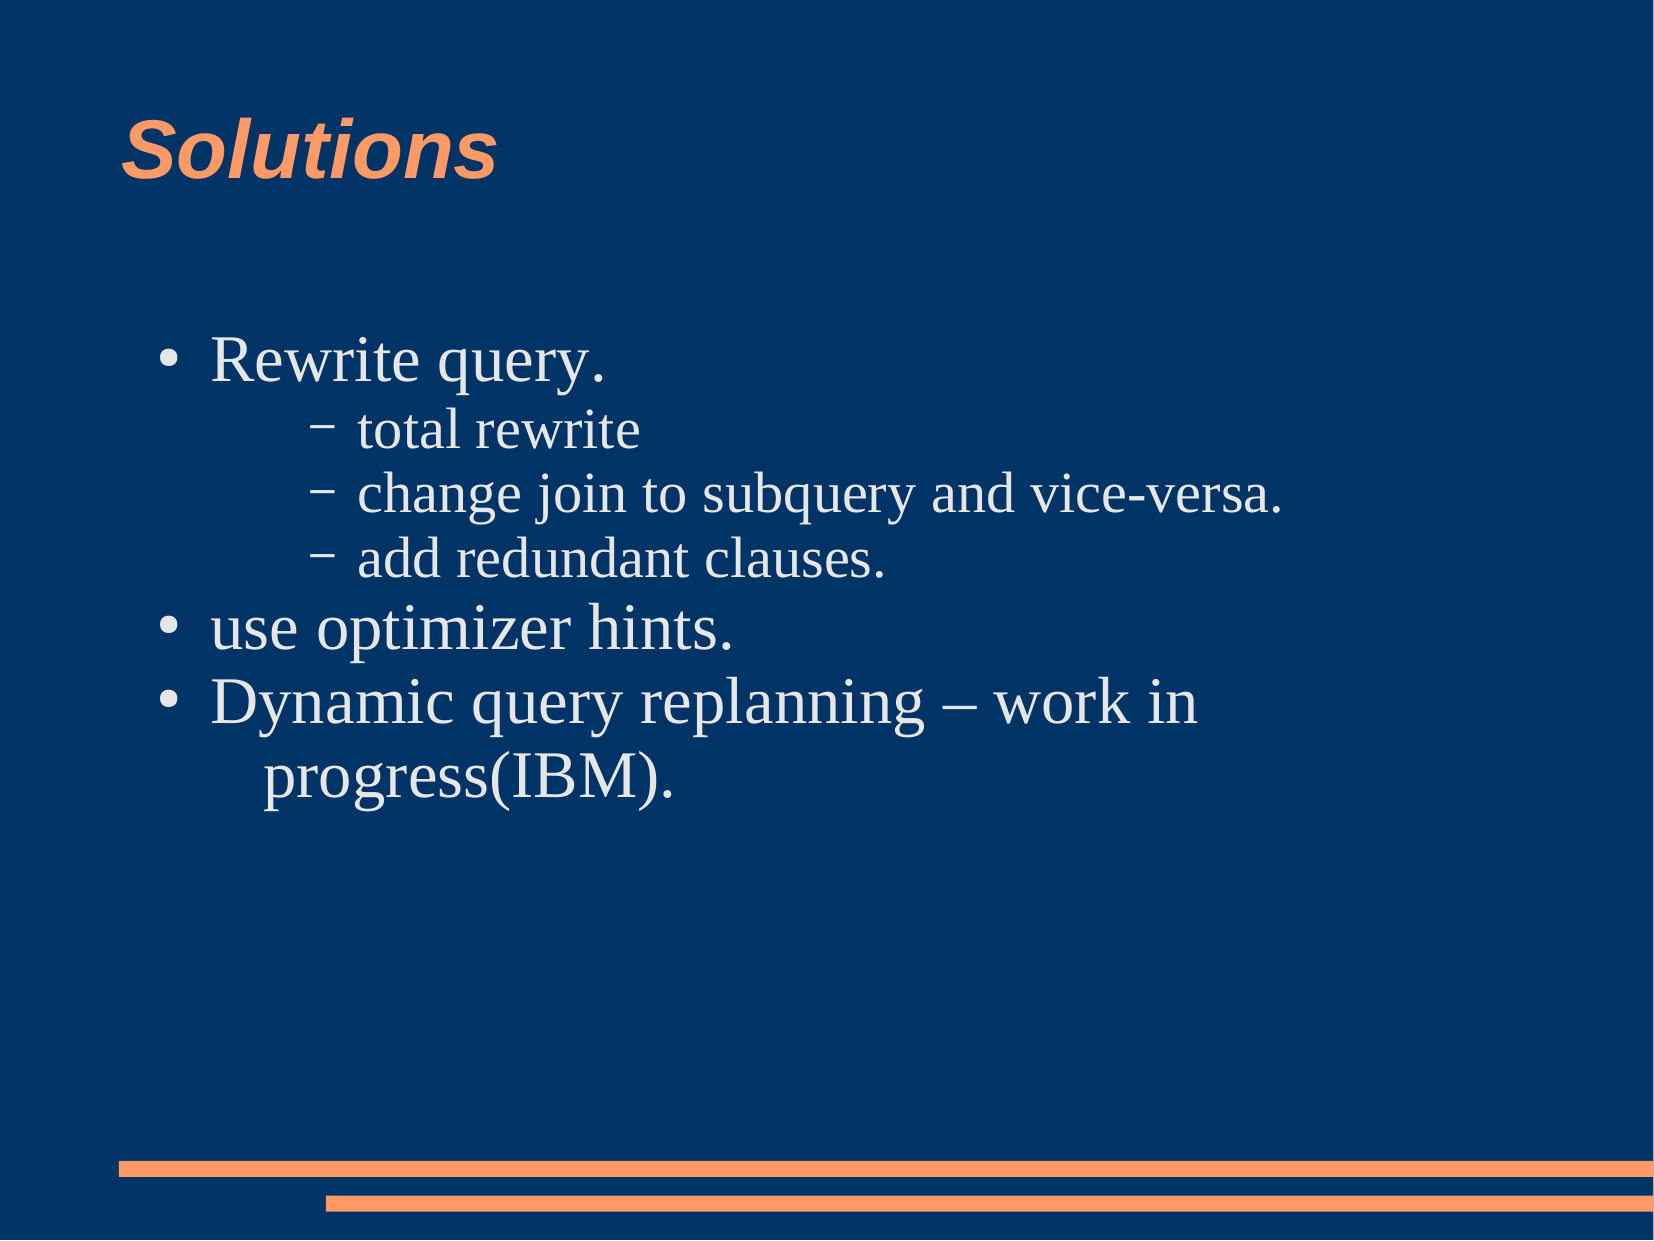

# Solutions
Rewrite query.
total rewrite
change join to subquery and vice-versa.
add redundant clauses.
use optimizer hints.
Dynamic query replanning – work in progress(IBM).